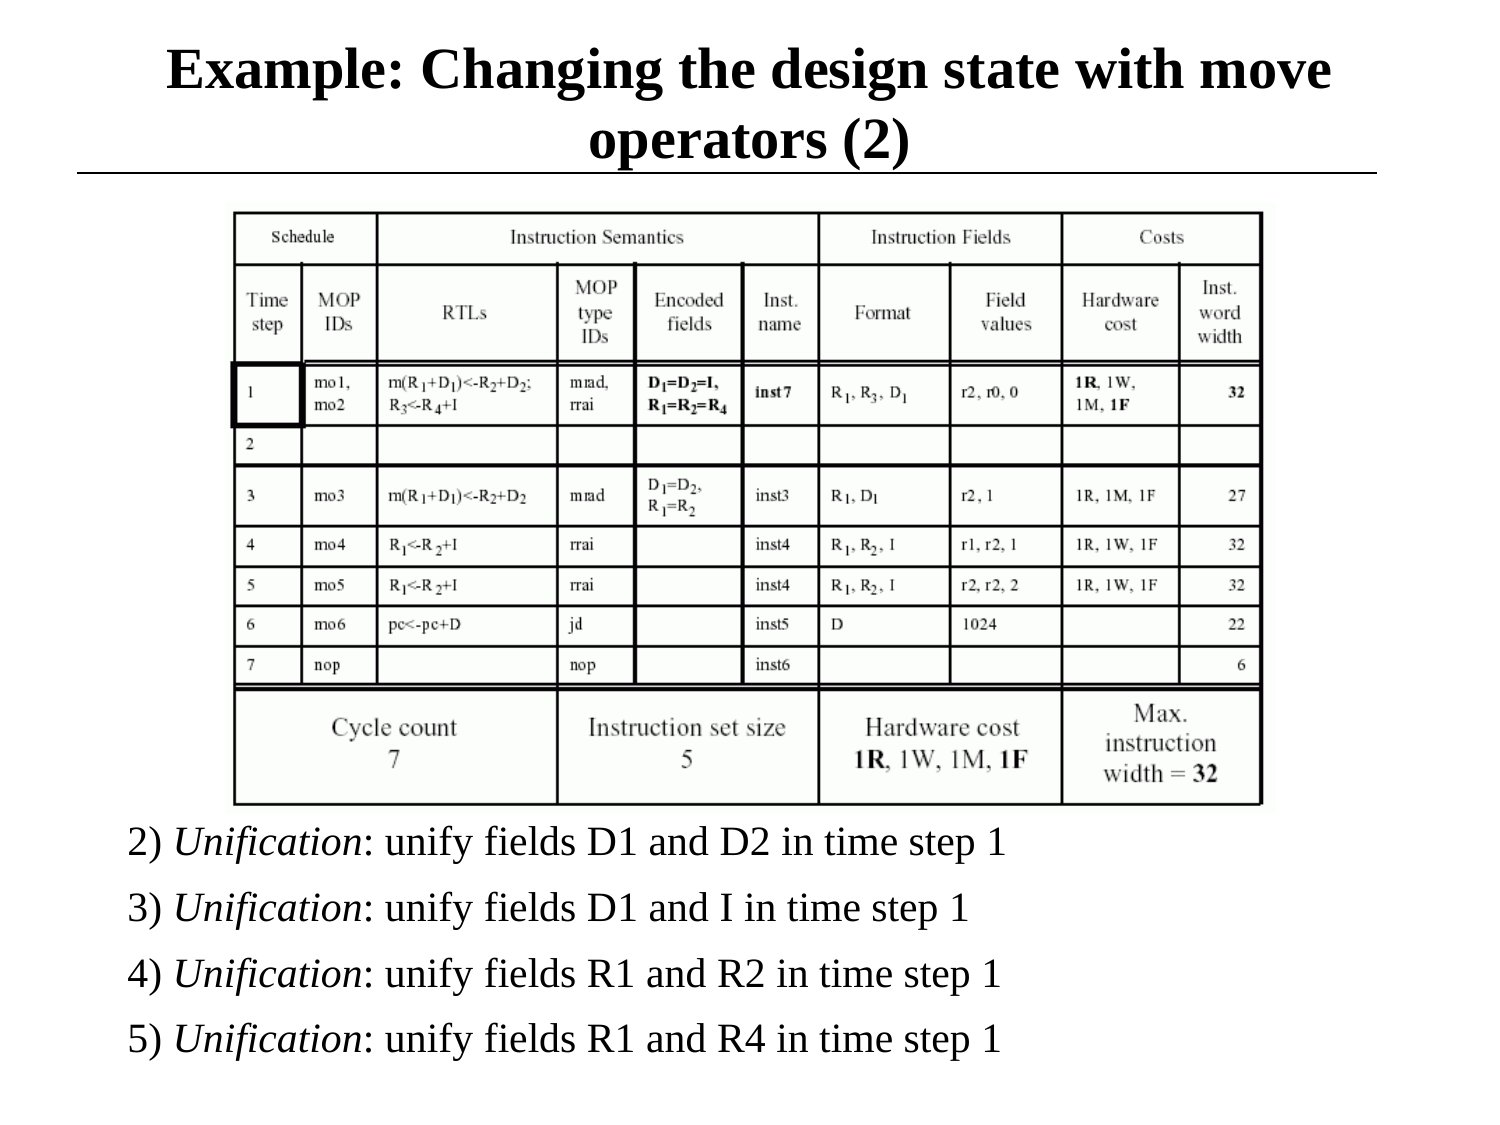

# Example: Changing the design state with move operators (2)
2) Unification: unify fields D1 and D2 in time step 1
3) Unification: unify fields D1 and I in time step 1
4) Unification: unify fields R1 and R2 in time step 1
5) Unification: unify fields R1 and R4 in time step 1